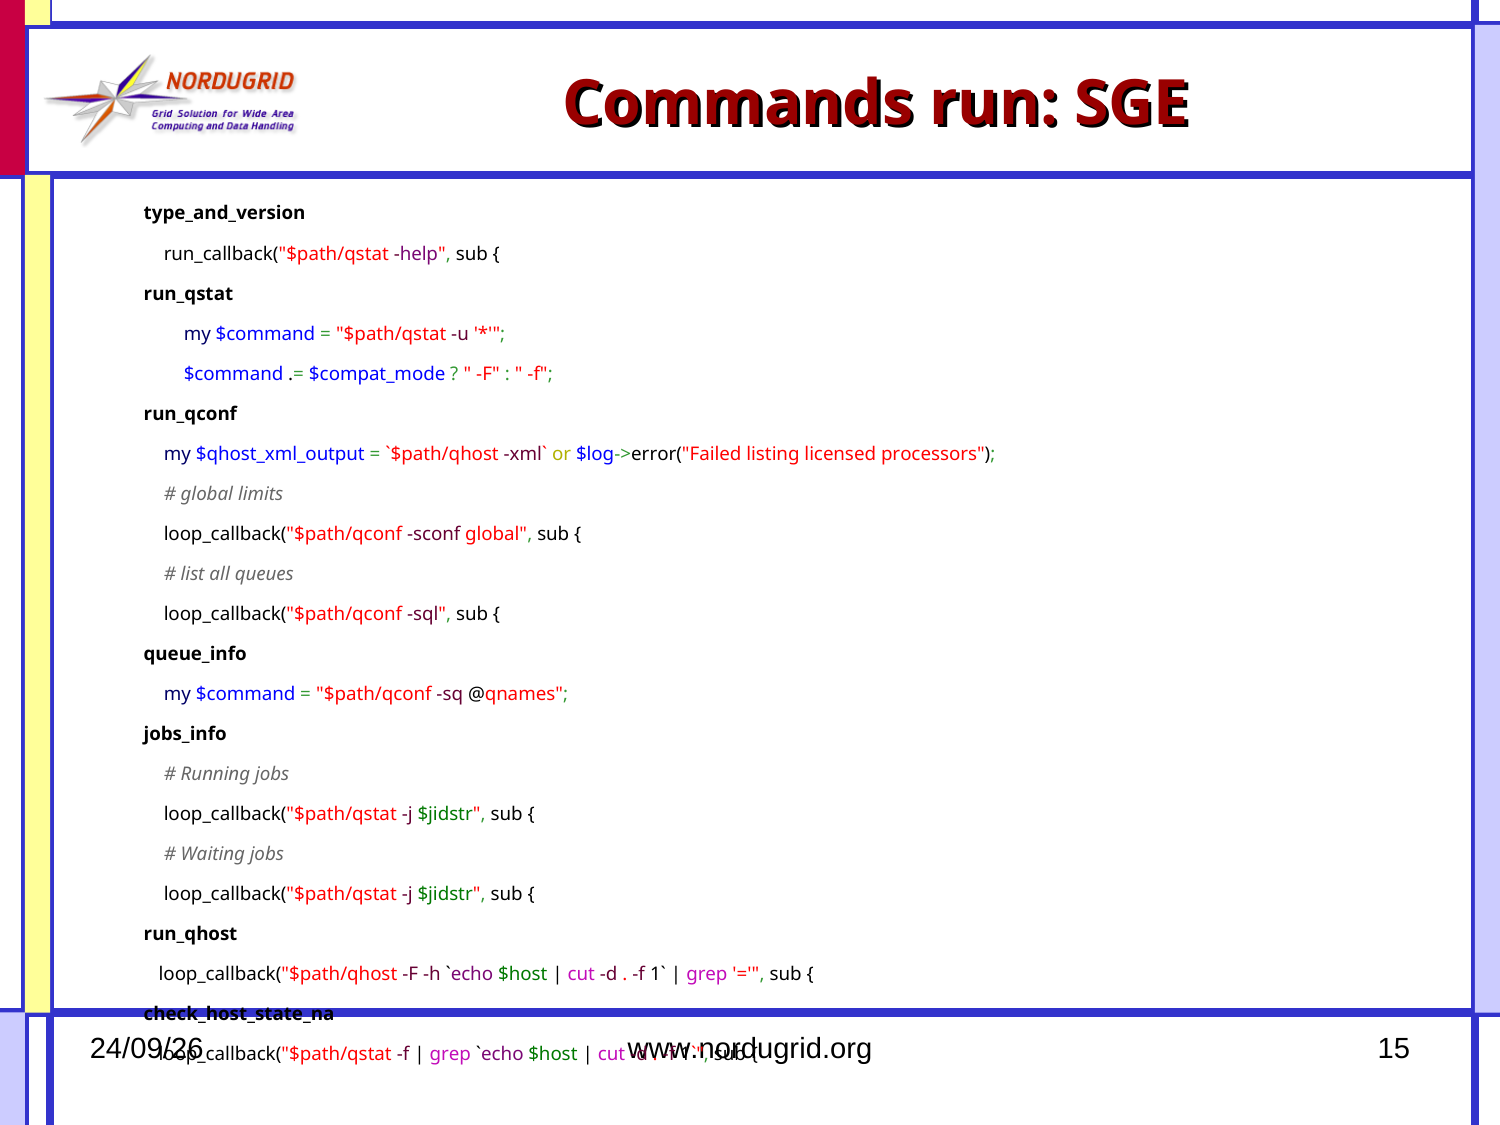

# Commands run: SGE
type_and_version
 run_callback("$path/qstat -help", sub {
run_qstat
 my $command = "$path/qstat -u '*'";
 $command .= $compat_mode ? " -F" : " -f";
run_qconf
 my $qhost_xml_output = `$path/qhost -xml` or $log->error("Failed listing licensed processors");
 # global limits
 loop_callback("$path/qconf -sconf global", sub {
 # list all queues
 loop_callback("$path/qconf -sql", sub {
queue_info
 my $command = "$path/qconf -sq @qnames";
jobs_info
 # Running jobs
 loop_callback("$path/qstat -j $jidstr", sub {
 # Waiting jobs
 loop_callback("$path/qstat -j $jidstr", sub {
run_qhost
 loop_callback("$path/qhost -F -h `echo $host | cut -d . -f 1` | grep '='", sub {
check_host_state_na
 loop_callback("$path/qstat -f | grep `echo $host | cut -d . -f 1`", sub {
www.nordugrid.org
15